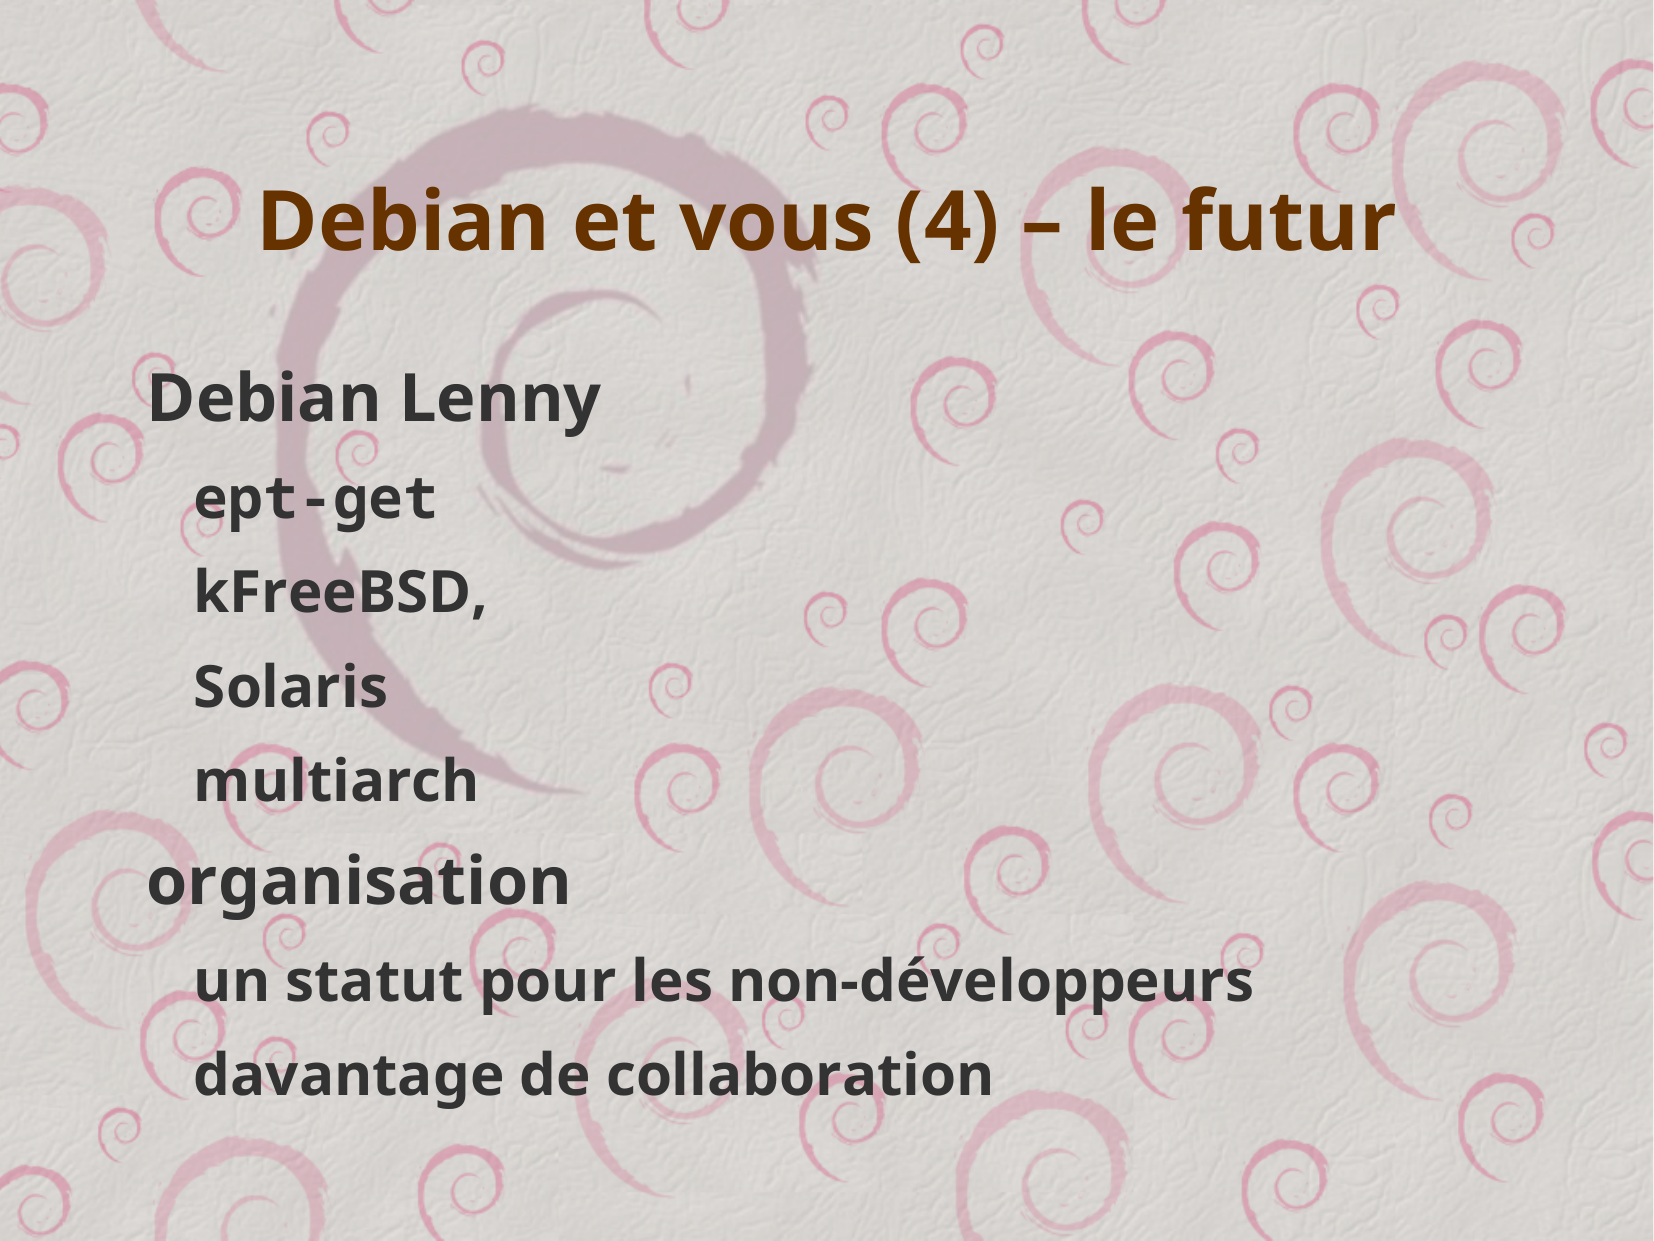

# Debian et vous (4) – le futur
Debian Lenny
ept-get
kFreeBSD,
Solaris
multiarch
organisation
un statut pour les non-développeurs
davantage de collaboration